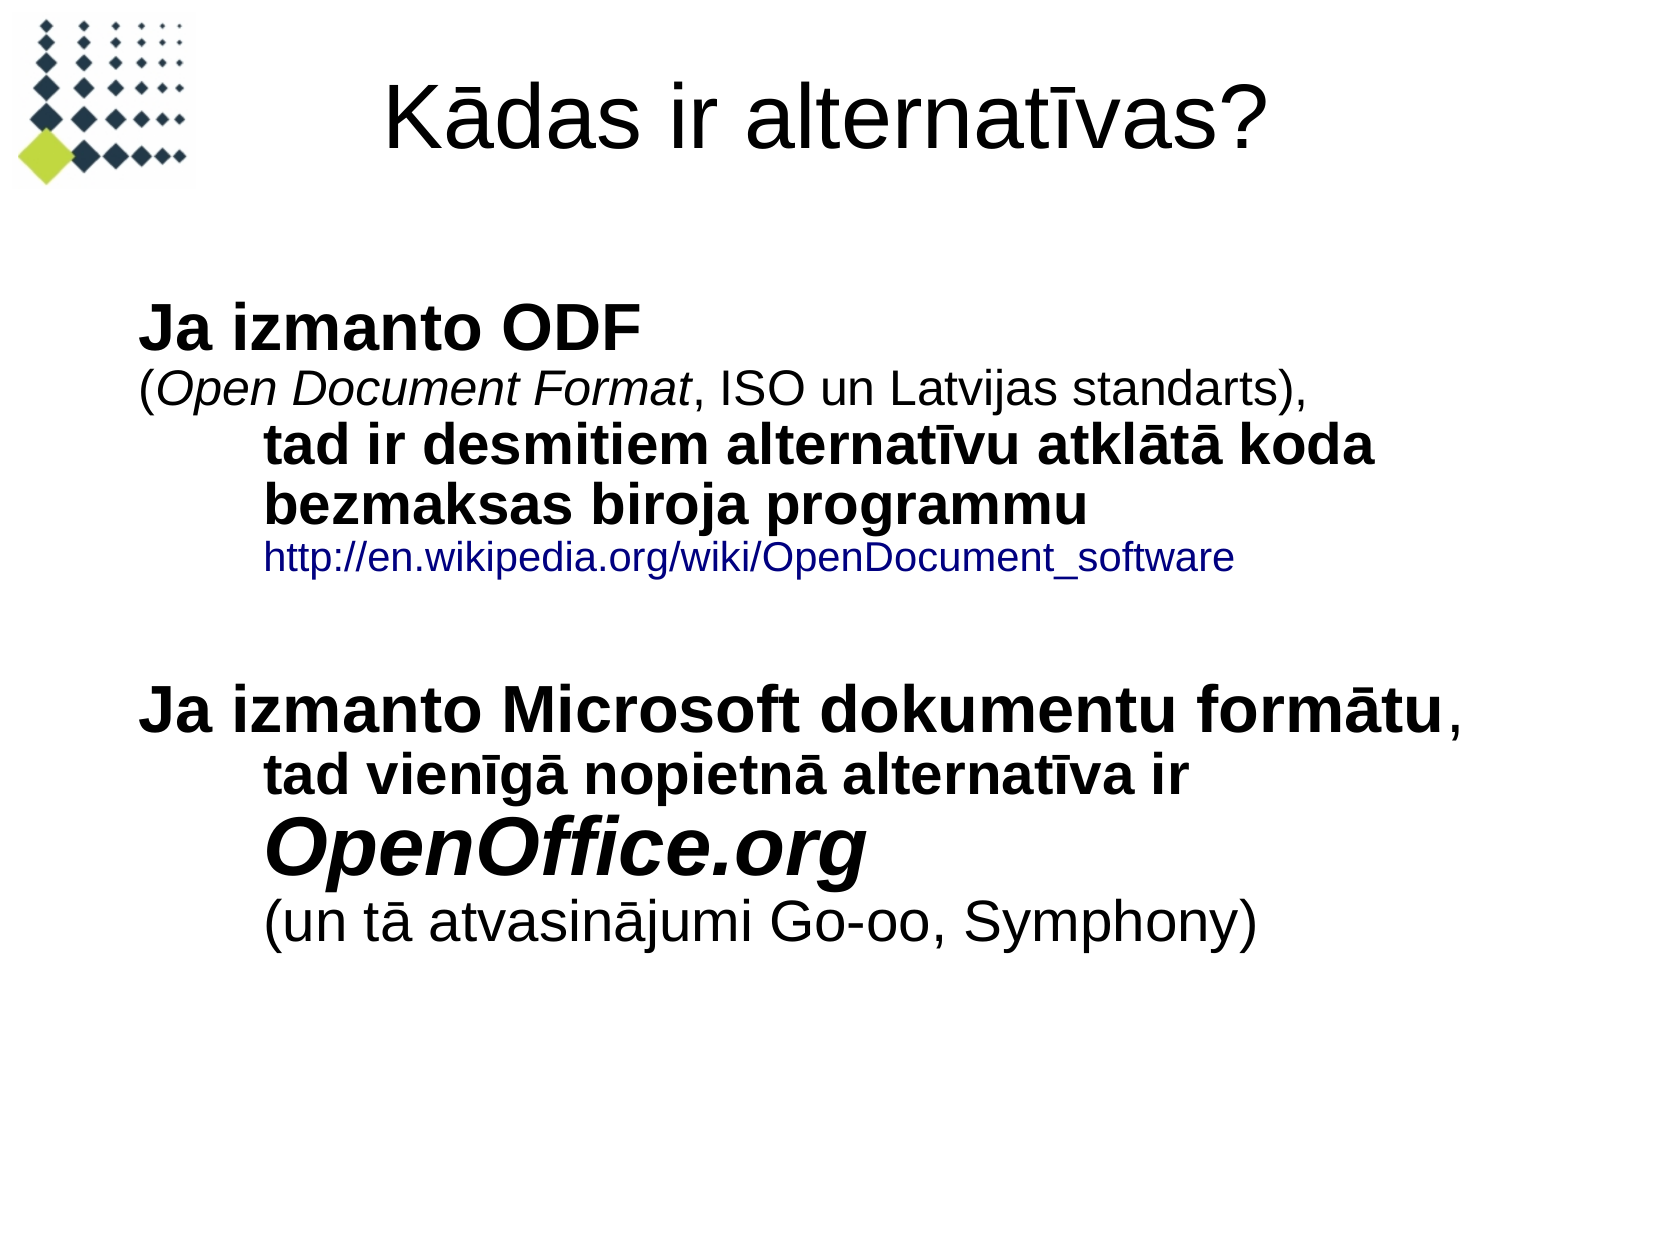

# Kādas ir alternatīvas?
Ja izmanto ODF
(Open Document Format, ISO un Latvijas standarts),
tad ir desmitiem alternatīvu atklātā koda bezmaksas biroja programmuhttp://en.wikipedia.org/wiki/OpenDocument_software
Ja izmanto Microsoft dokumentu formātu,
tad vienīgā nopietnā alternatīva ir OpenOffice.org
(un tā atvasinājumi Go-oo, Symphony)